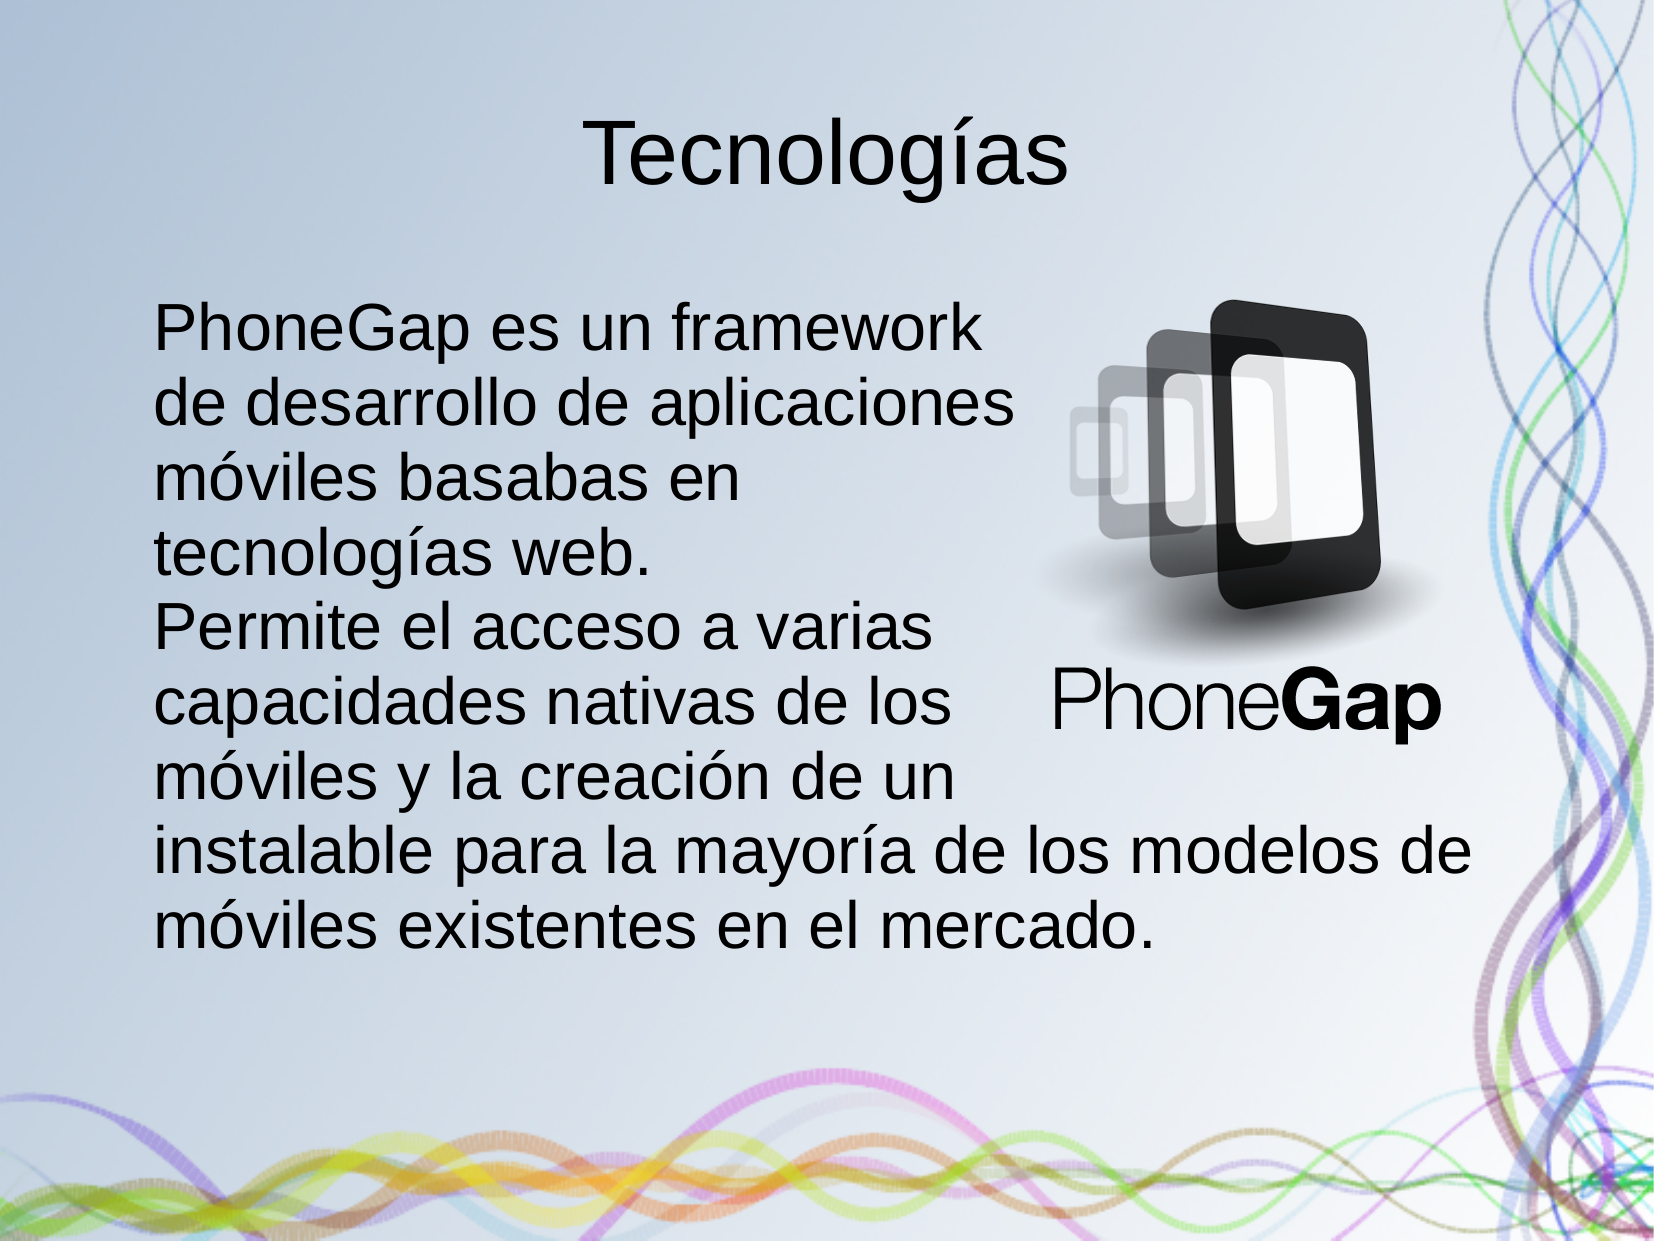

# Tecnologías
PhoneGap es un framework
de desarrollo de aplicaciones
móviles basabas en
tecnologías web.
Permite el acceso a varias
capacidades nativas de los
móviles y la creación de un
instalable para la mayoría de los modelos de móviles existentes en el mercado.